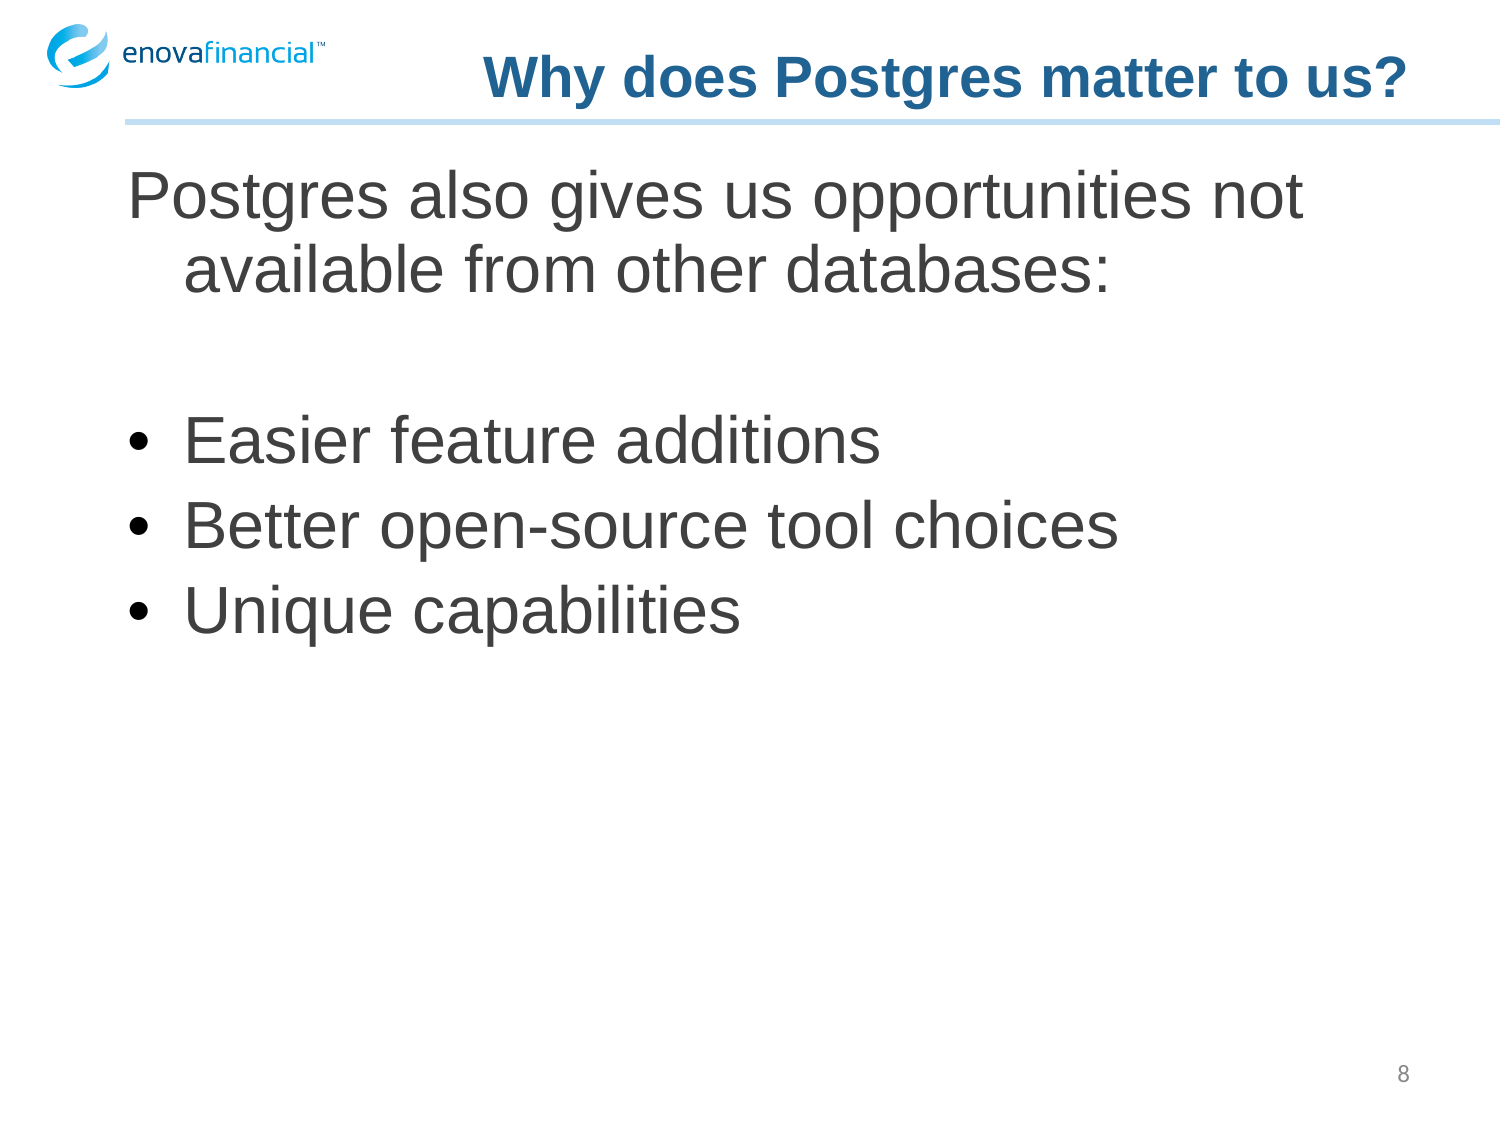

Why does Postgres matter to us?
# Postgres also gives us opportunities not available from other databases:
Easier feature additions
Better open-source tool choices
Unique capabilities